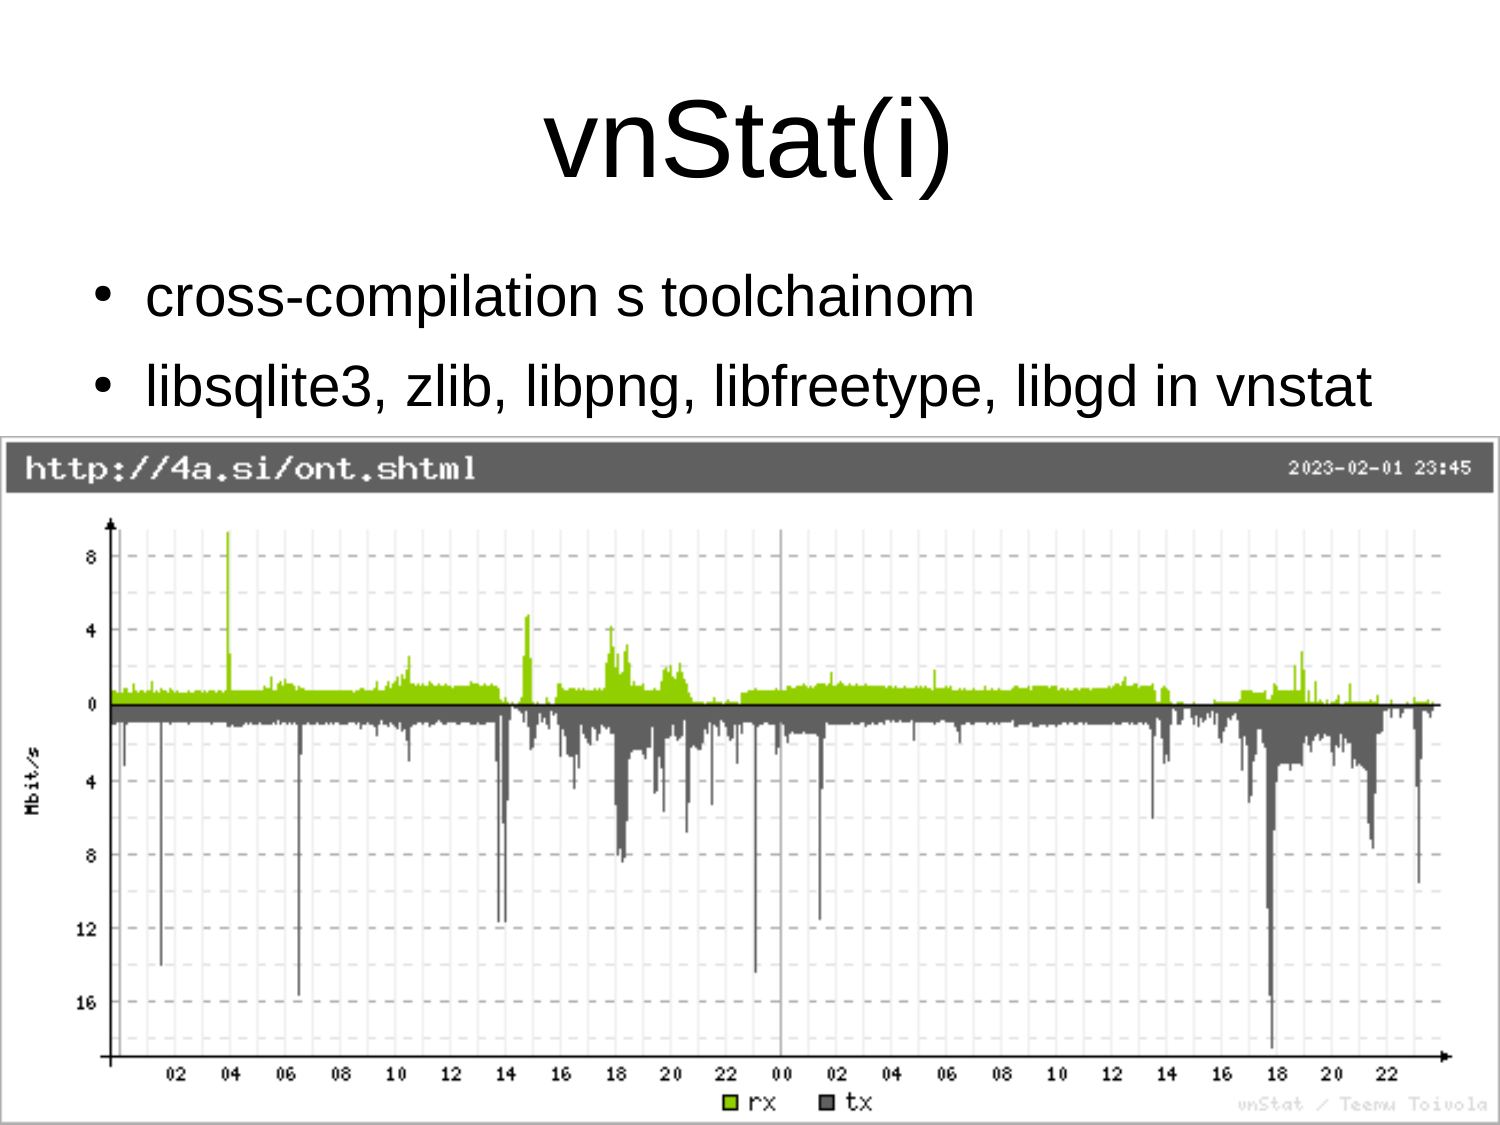

# vnStat(i)
cross-compilation s toolchainom
libsqlite3, zlib, libpng, libfreetype, libgd in vnstat